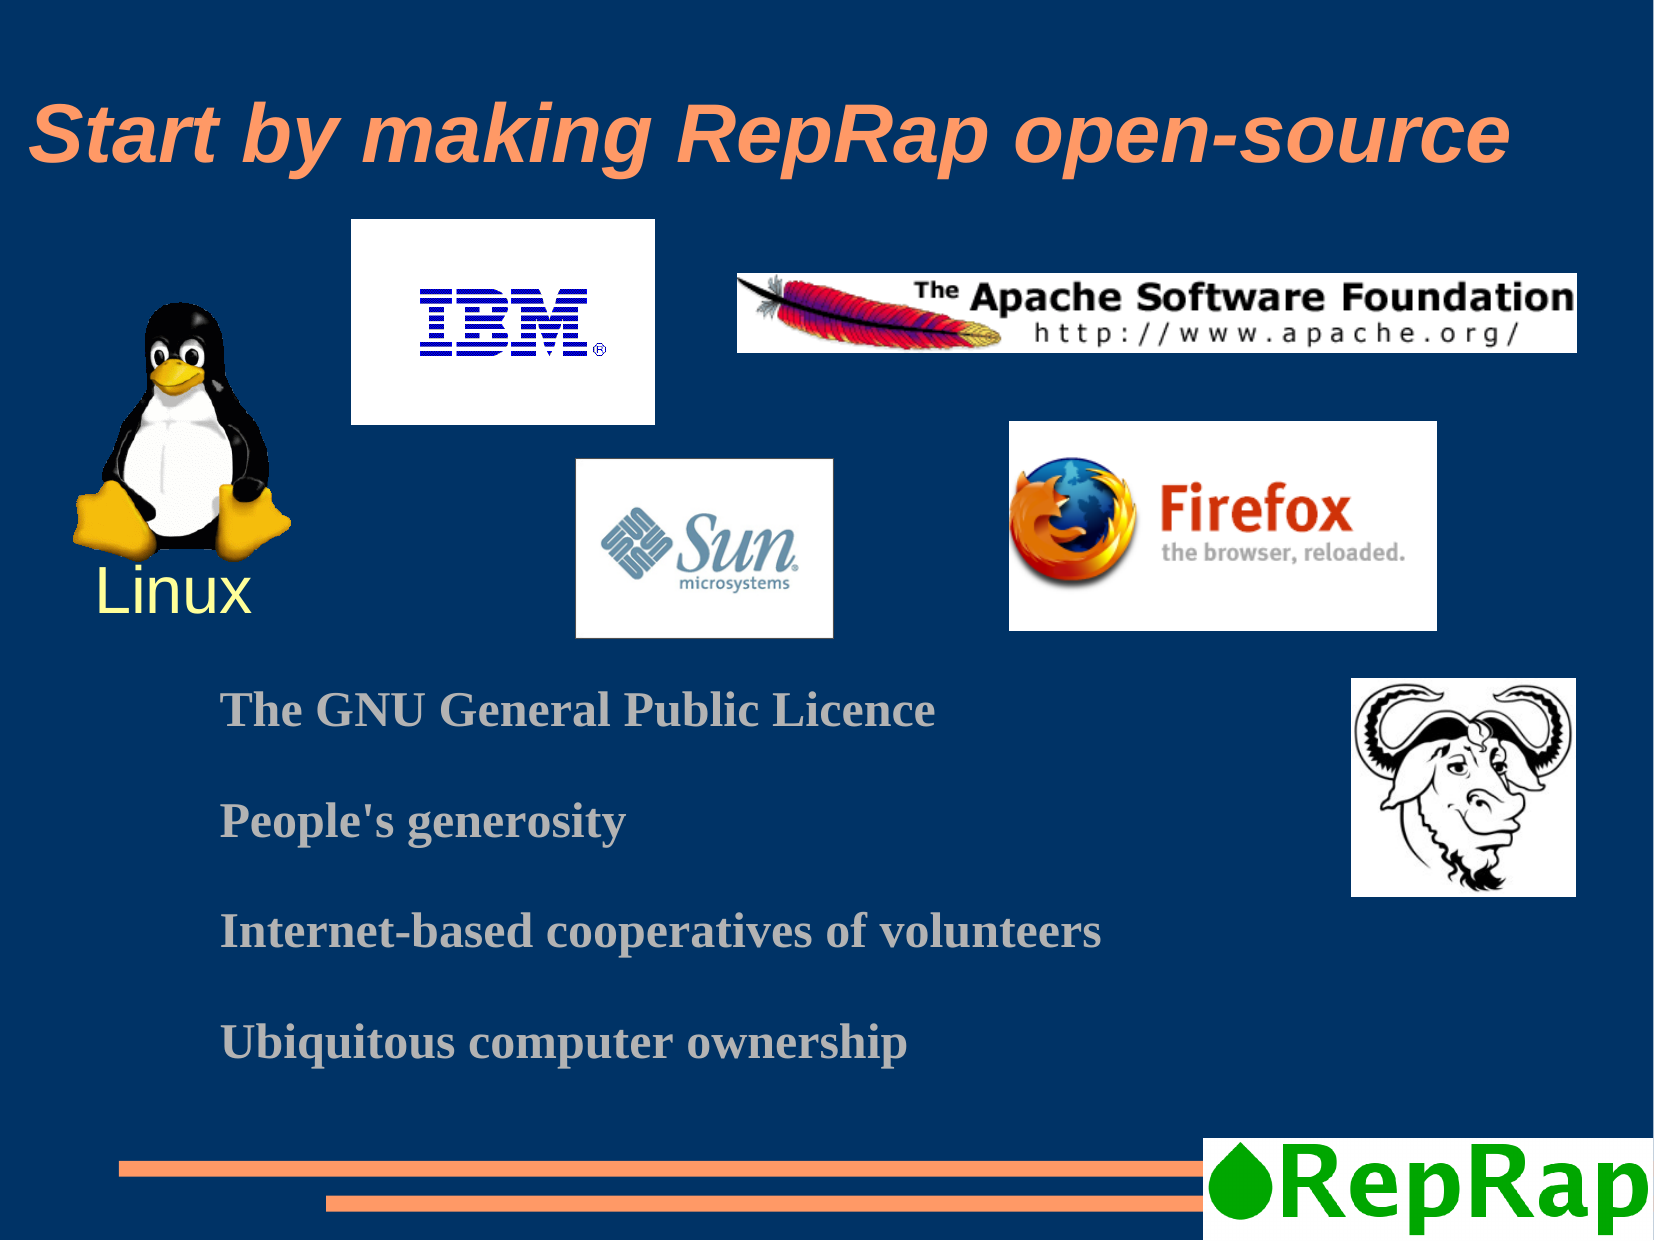

# Start by making RepRap open-source
Linux
 The GNU General Public Licence
 People's generosity
 Internet-based cooperatives of volunteers
 Ubiquitous computer ownership